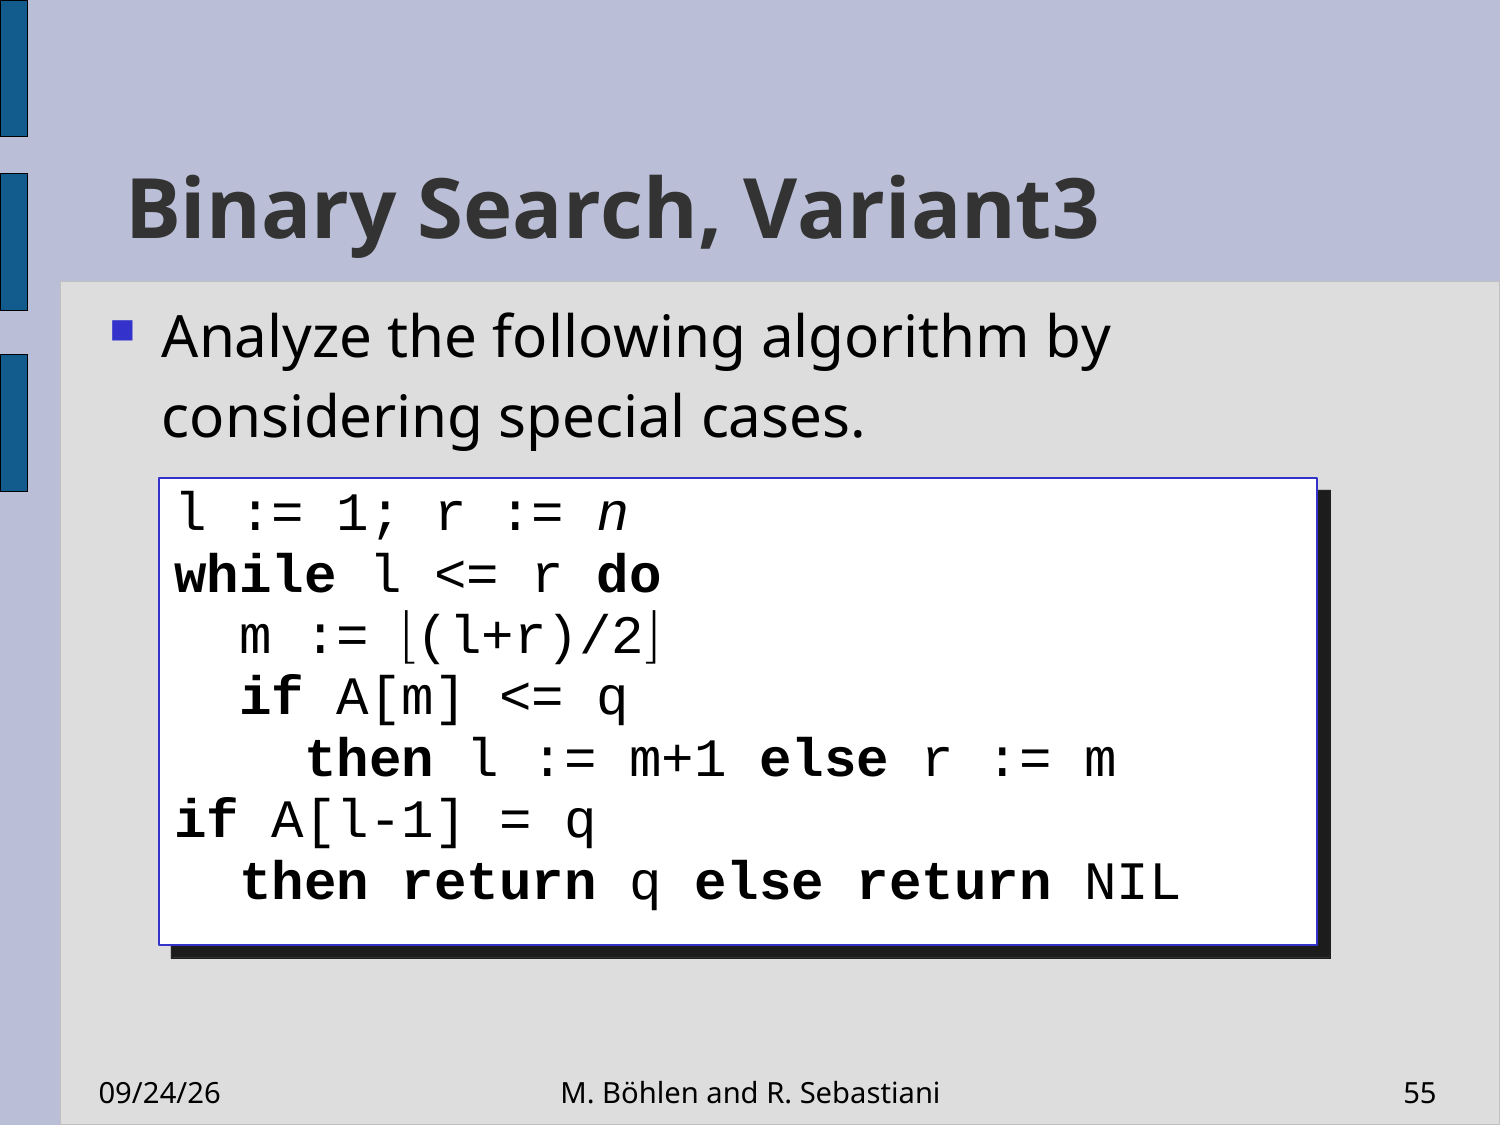

# Binary Search, Variant3
Analyze the following algorithm by considering special cases.
l := 1; r := n
while l <= r do
 m := ⌊(l+r)/2⌋
 if A[m] <= q
 then l := m+1 else r := m
if A[l-1] = q
 then return q else return NIL
M. Böhlen and R. Sebastiani
55